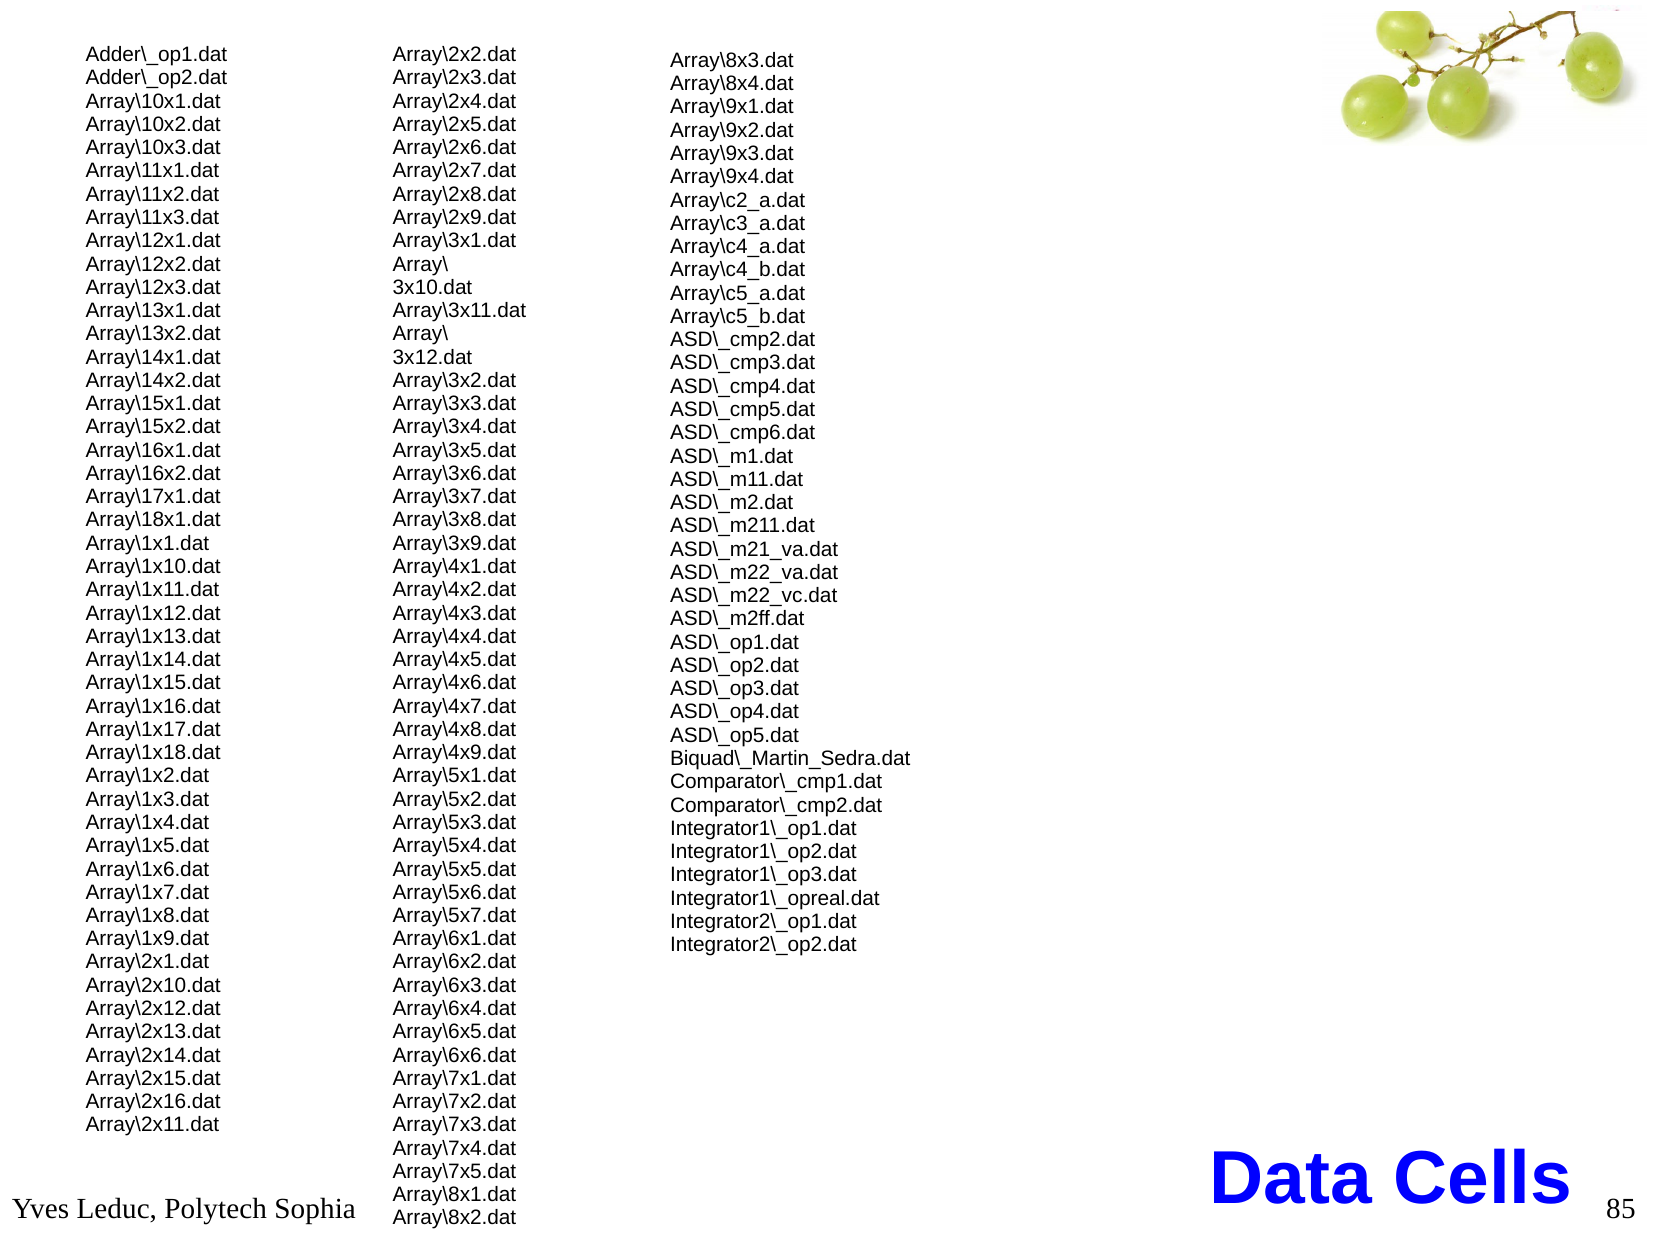

Adder\_op1.dat
Adder\_op2.dat
Array\10x1.dat
Array\10x2.dat
Array\10x3.dat
Array\11x1.dat
Array\11x2.dat
Array\11x3.dat
Array\12x1.dat
Array\12x2.dat
Array\12x3.dat
Array\13x1.dat
Array\13x2.dat
Array\14x1.dat
Array\14x2.dat
Array\15x1.dat
Array\15x2.dat
Array\16x1.dat
Array\16x2.dat
Array\17x1.dat
Array\18x1.dat
Array\1x1.dat
Array\1x10.dat
Array\1x11.dat
Array\1x12.dat
Array\1x13.dat
Array\1x14.dat
Array\1x15.dat
Array\1x16.dat
Array\1x17.dat
Array\1x18.dat
Array\1x2.dat
Array\1x3.dat
Array\1x4.dat
Array\1x5.dat
Array\1x6.dat
Array\1x7.dat
Array\1x8.dat
Array\1x9.dat
Array\2x1.dat
Array\2x10.dat
Array\2x12.dat
Array\2x13.dat
Array\2x14.dat
Array\2x15.dat
Array\2x16.dat
Array\2x11.dat
Array\2x2.dat
Array\2x3.dat
Array\2x4.dat
Array\2x5.dat
Array\2x6.dat
Array\2x7.dat
Array\2x8.dat
Array\2x9.dat
Array\3x1.dat
Array\3x10.dat
Array\3x11.dat
Array\3x12.dat
Array\3x2.dat
Array\3x3.dat
Array\3x4.dat
Array\3x5.dat
Array\3x6.dat
Array\3x7.dat
Array\3x8.dat
Array\3x9.dat
Array\4x1.dat
Array\4x2.dat
Array\4x3.dat
Array\4x4.dat
Array\4x5.dat
Array\4x6.dat
Array\4x7.dat
Array\4x8.dat
Array\4x9.dat
Array\5x1.dat
Array\5x2.dat
Array\5x3.dat
Array\5x4.dat
Array\5x5.dat
Array\5x6.dat
Array\5x7.dat
Array\6x1.dat
Array\6x2.dat
Array\6x3.dat
Array\6x4.dat
Array\6x5.dat
Array\6x6.dat
Array\7x1.dat
Array\7x2.dat
Array\7x3.dat
Array\7x4.dat
Array\7x5.dat
Array\8x1.dat
Array\8x2.dat
Array\8x3.dat
Array\8x4.dat
Array\9x1.dat
Array\9x2.dat
Array\9x3.dat
Array\9x4.dat
Array\c2_a.dat
Array\c3_a.dat
Array\c4_a.dat
Array\c4_b.dat
Array\c5_a.dat
Array\c5_b.dat
ASD\_cmp2.dat
ASD\_cmp3.dat
ASD\_cmp4.dat
ASD\_cmp5.dat
ASD\_cmp6.dat
ASD\_m1.dat
ASD\_m11.dat
ASD\_m2.dat
ASD\_m211.dat
ASD\_m21_va.dat
ASD\_m22_va.dat
ASD\_m22_vc.dat
ASD\_m2ff.dat
ASD\_op1.dat
ASD\_op2.dat
ASD\_op3.dat
ASD\_op4.dat
ASD\_op5.dat
Biquad\_Martin_Sedra.dat
Comparator\_cmp1.dat
Comparator\_cmp2.dat
Integrator1\_op1.dat
Integrator1\_op2.dat
Integrator1\_op3.dat
Integrator1\_opreal.dat
Integrator2\_op1.dat
Integrator2\_op2.dat
Data Cells
Yves Leduc, Polytech Sophia
85